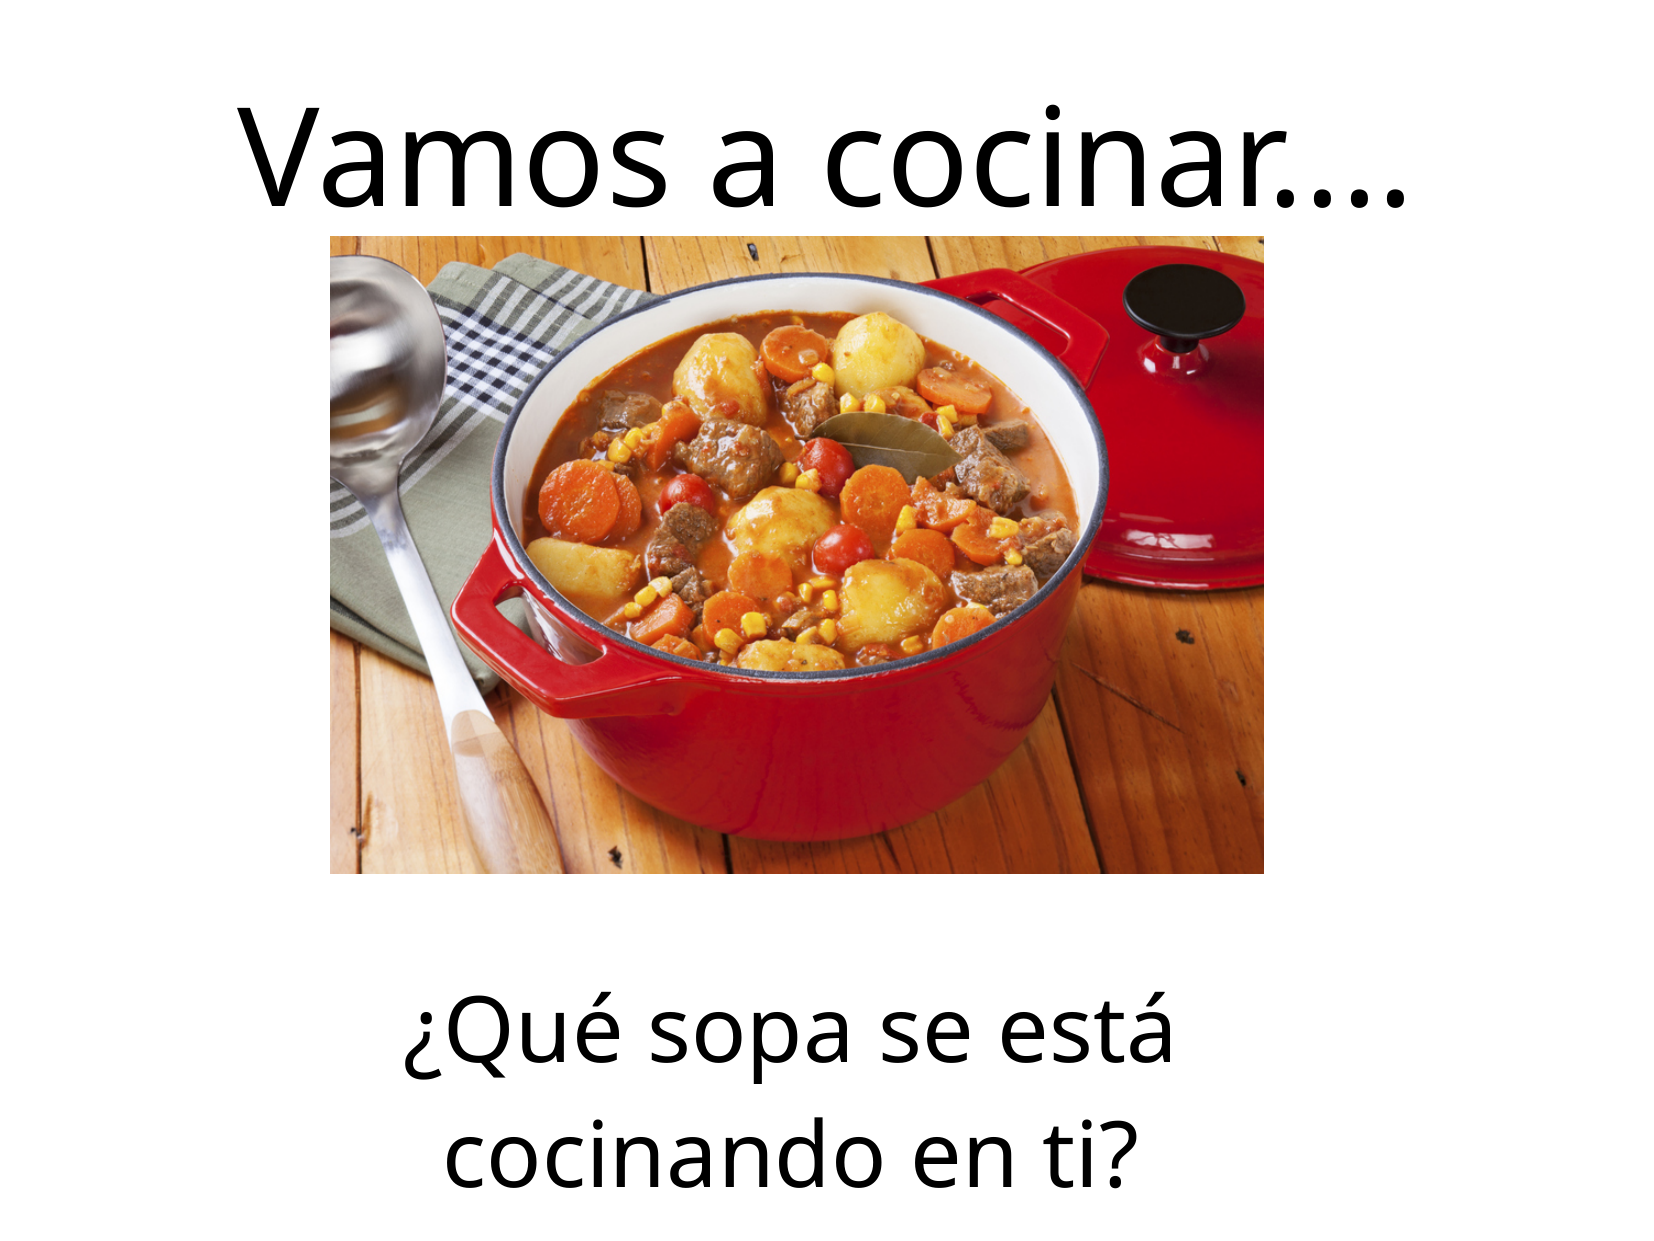

# Vamos a cocinar....
¿Qué sopa se está cocinando en ti?